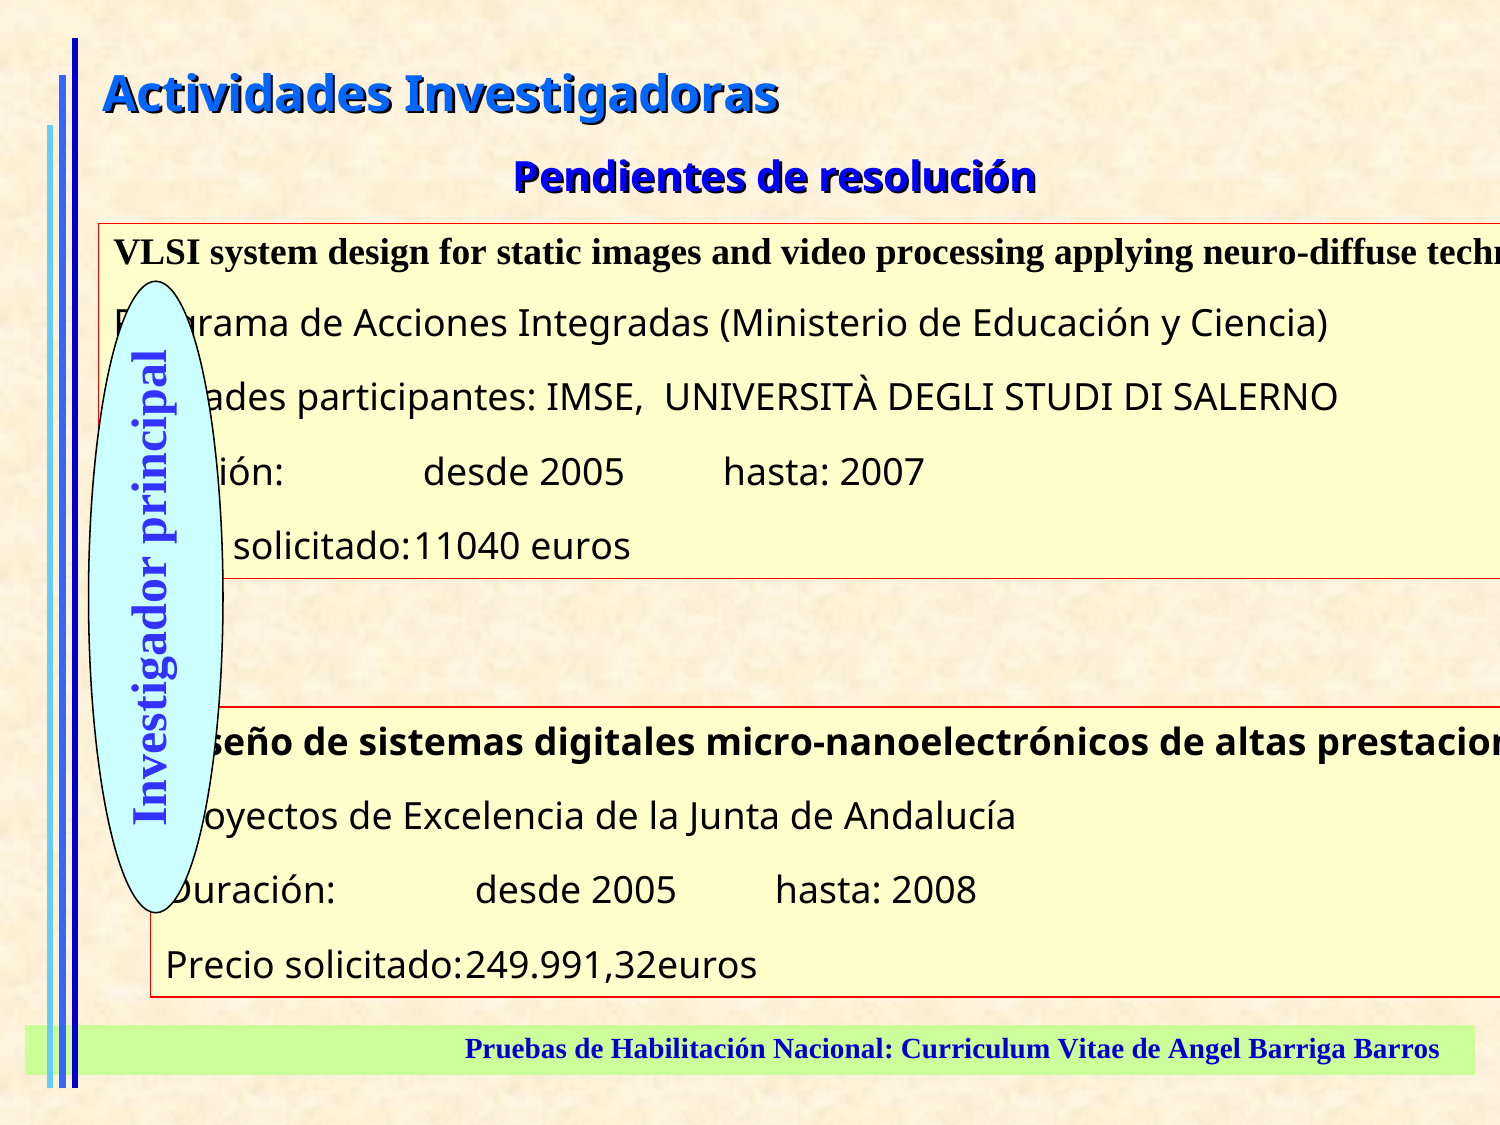

Actividades Investigadoras
Pendientes de resolución
VLSI system design for static images and video processing applying neuro-diffuse techniques
Programa de Acciones Integradas (Ministerio de Educación y Ciencia)
Entidades participantes: IMSE, UNIVERSITÀ DEGLI STUDI DI SALERNO
Duración:	 desde 2005	 hasta: 2007
Precio solicitado:	11040 euros
Investigador principal
Diseño de sistemas digitales micro-nanoelectrónicos de altas prestaciones
Proyectos de Excelencia de la Junta de Andalucía
Duración:	 desde 2005	 hasta: 2008
Precio solicitado:	249.991,32euros